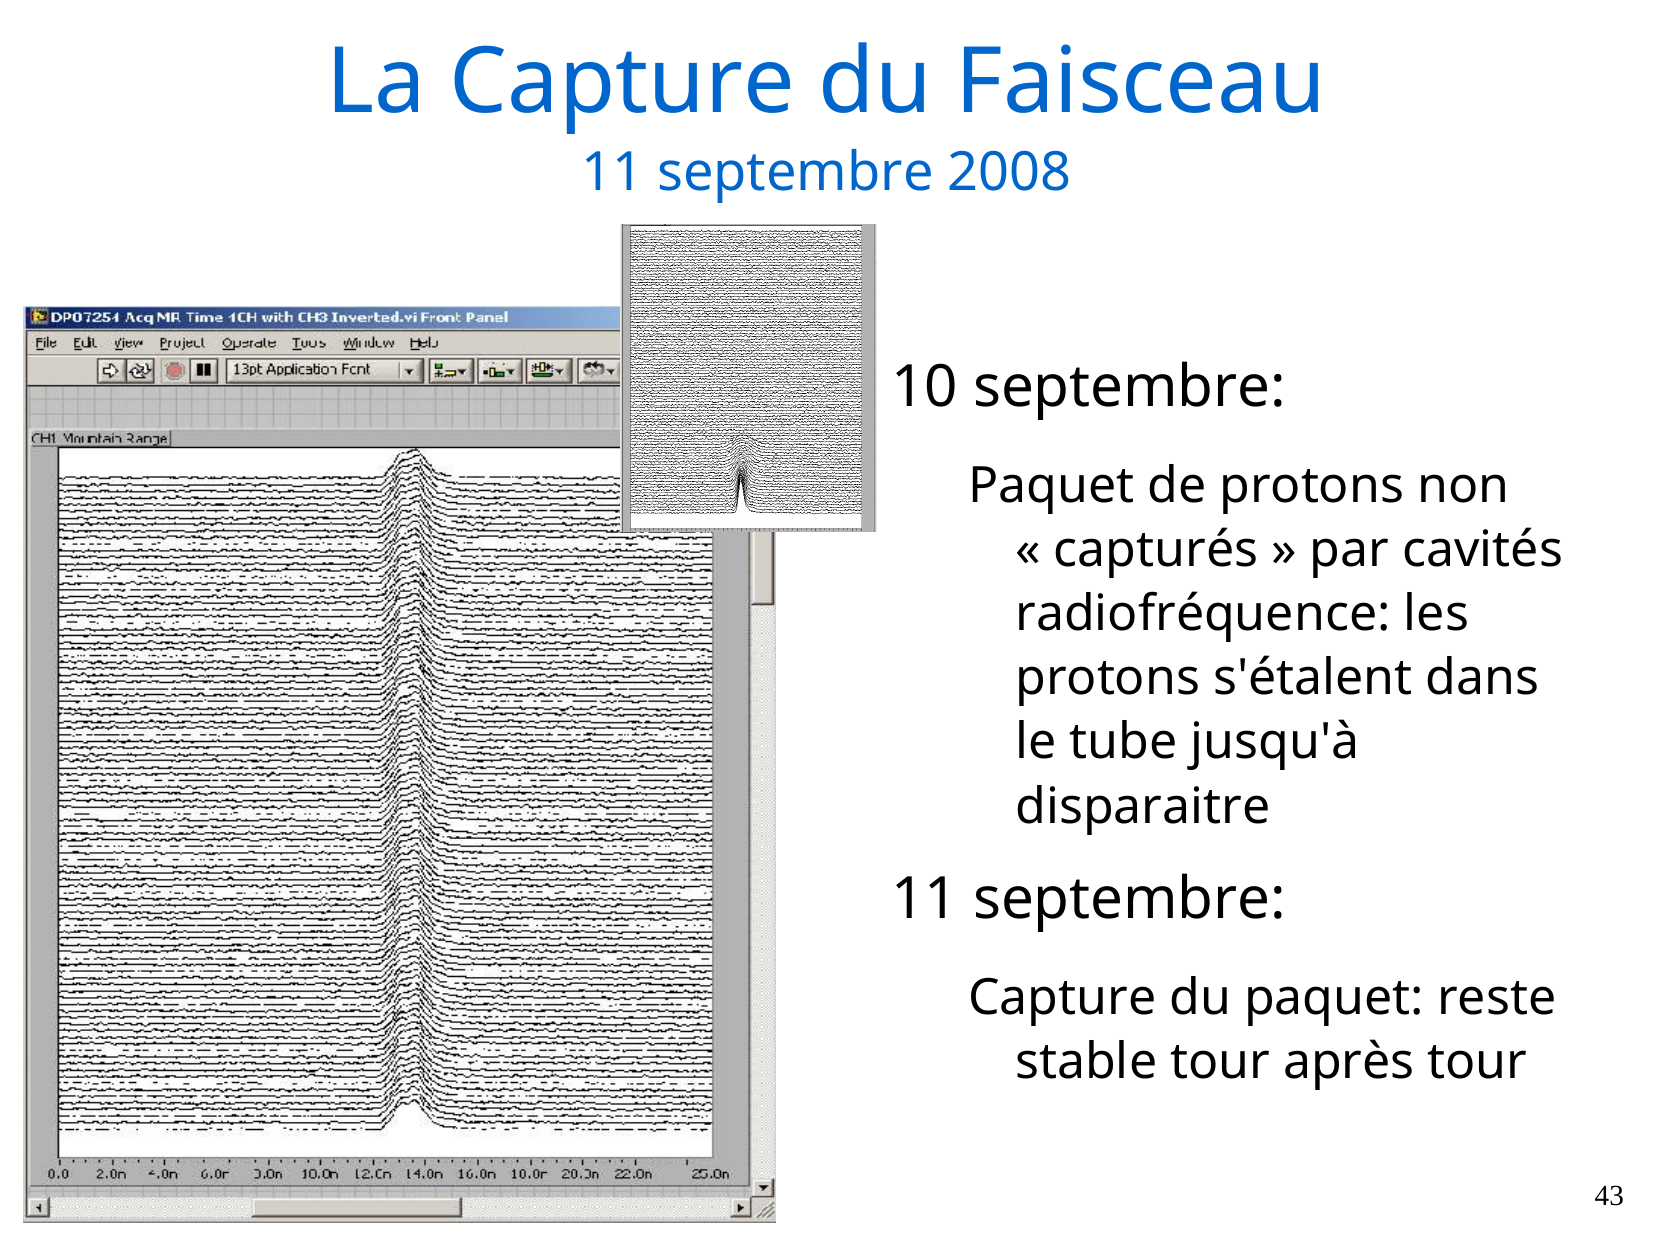

# La Capture du Faisceau 11 septembre 2008
10 septembre:
Paquet de protons non « capturés » par cavités radiofréquence: les protons s'étalent dans le tube jusqu'à disparaitre
11 septembre:
Capture du paquet: reste stable tour après tour
43